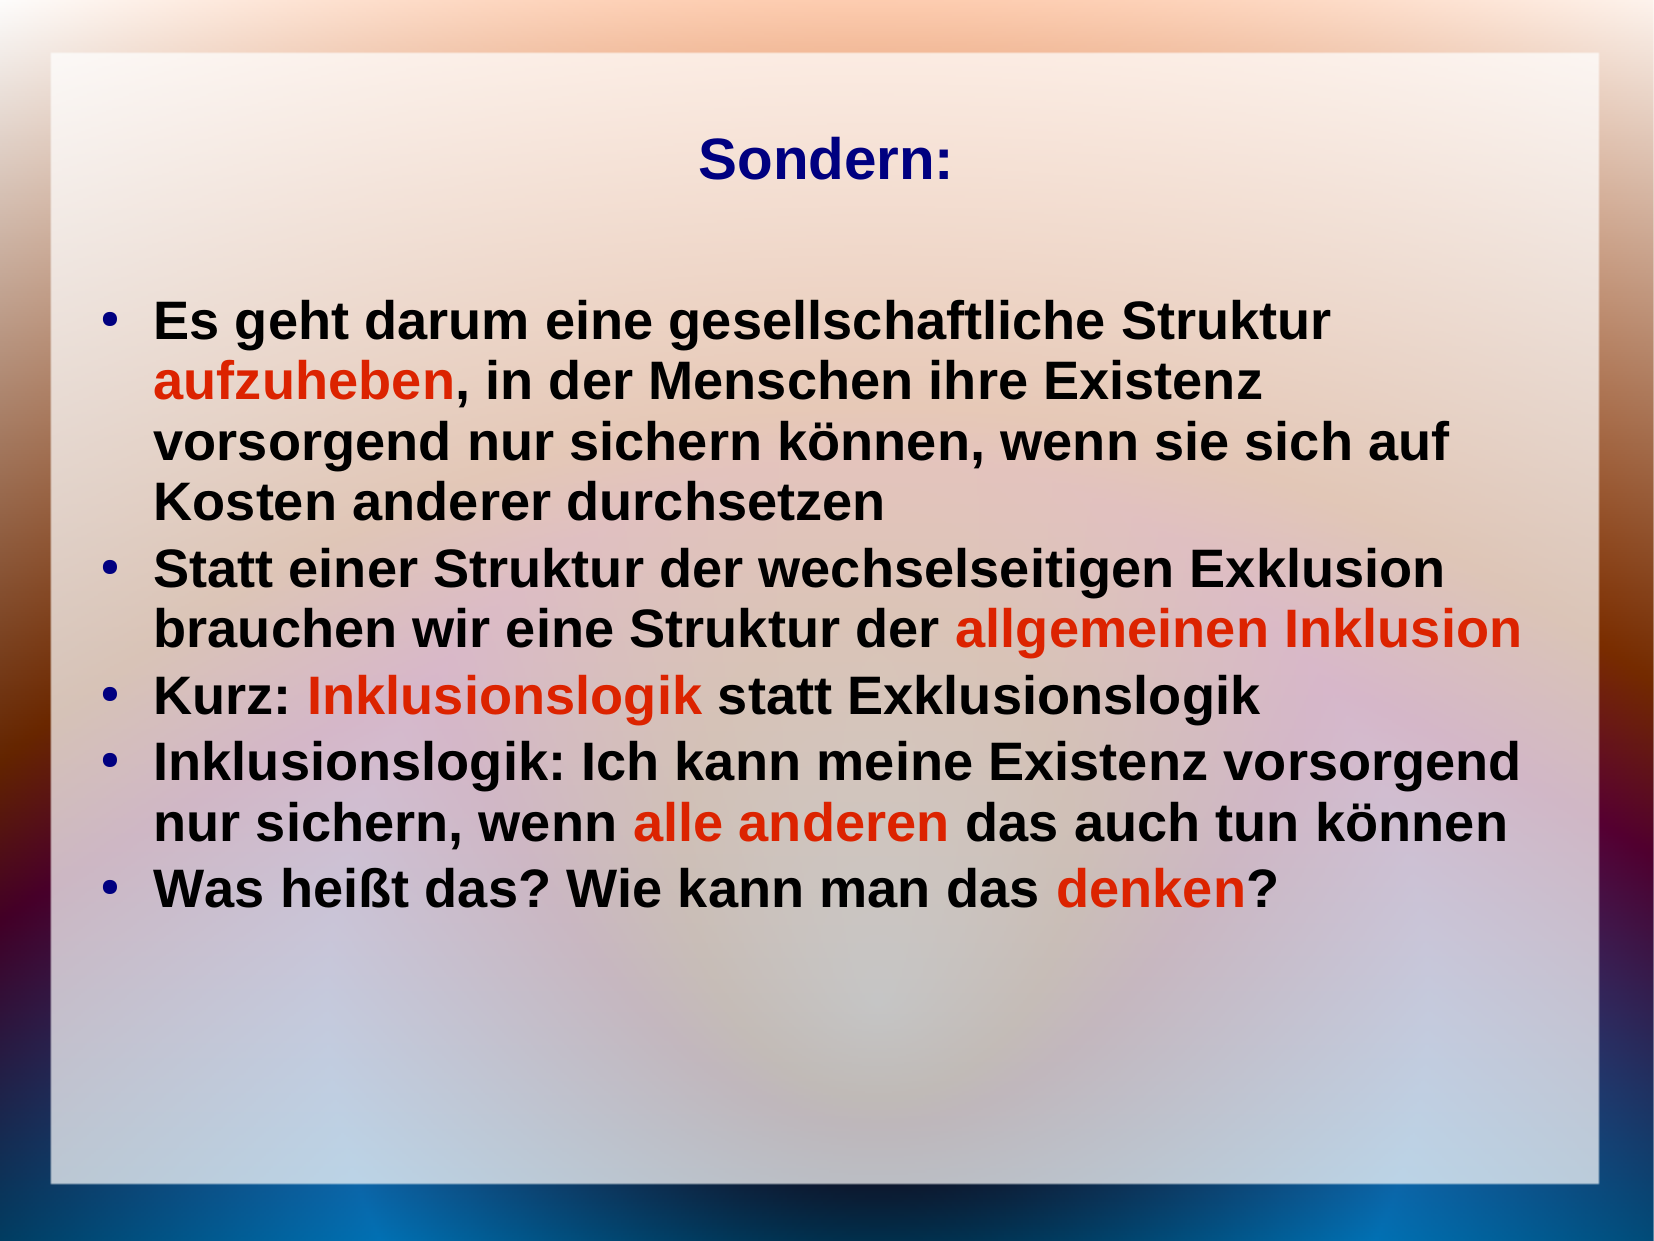

# Sondern:
Es geht darum eine gesellschaftliche Struktur aufzuheben, in der Menschen ihre Existenz vorsorgend nur sichern können, wenn sie sich auf Kosten anderer durchsetzen
Statt einer Struktur der wechselseitigen Exklusion brauchen wir eine Struktur der allgemeinen Inklusion
Kurz: Inklusionslogik statt Exklusionslogik
Inklusionslogik: Ich kann meine Existenz vorsorgend nur sichern, wenn alle anderen das auch tun können
Was heißt das? Wie kann man das denken?